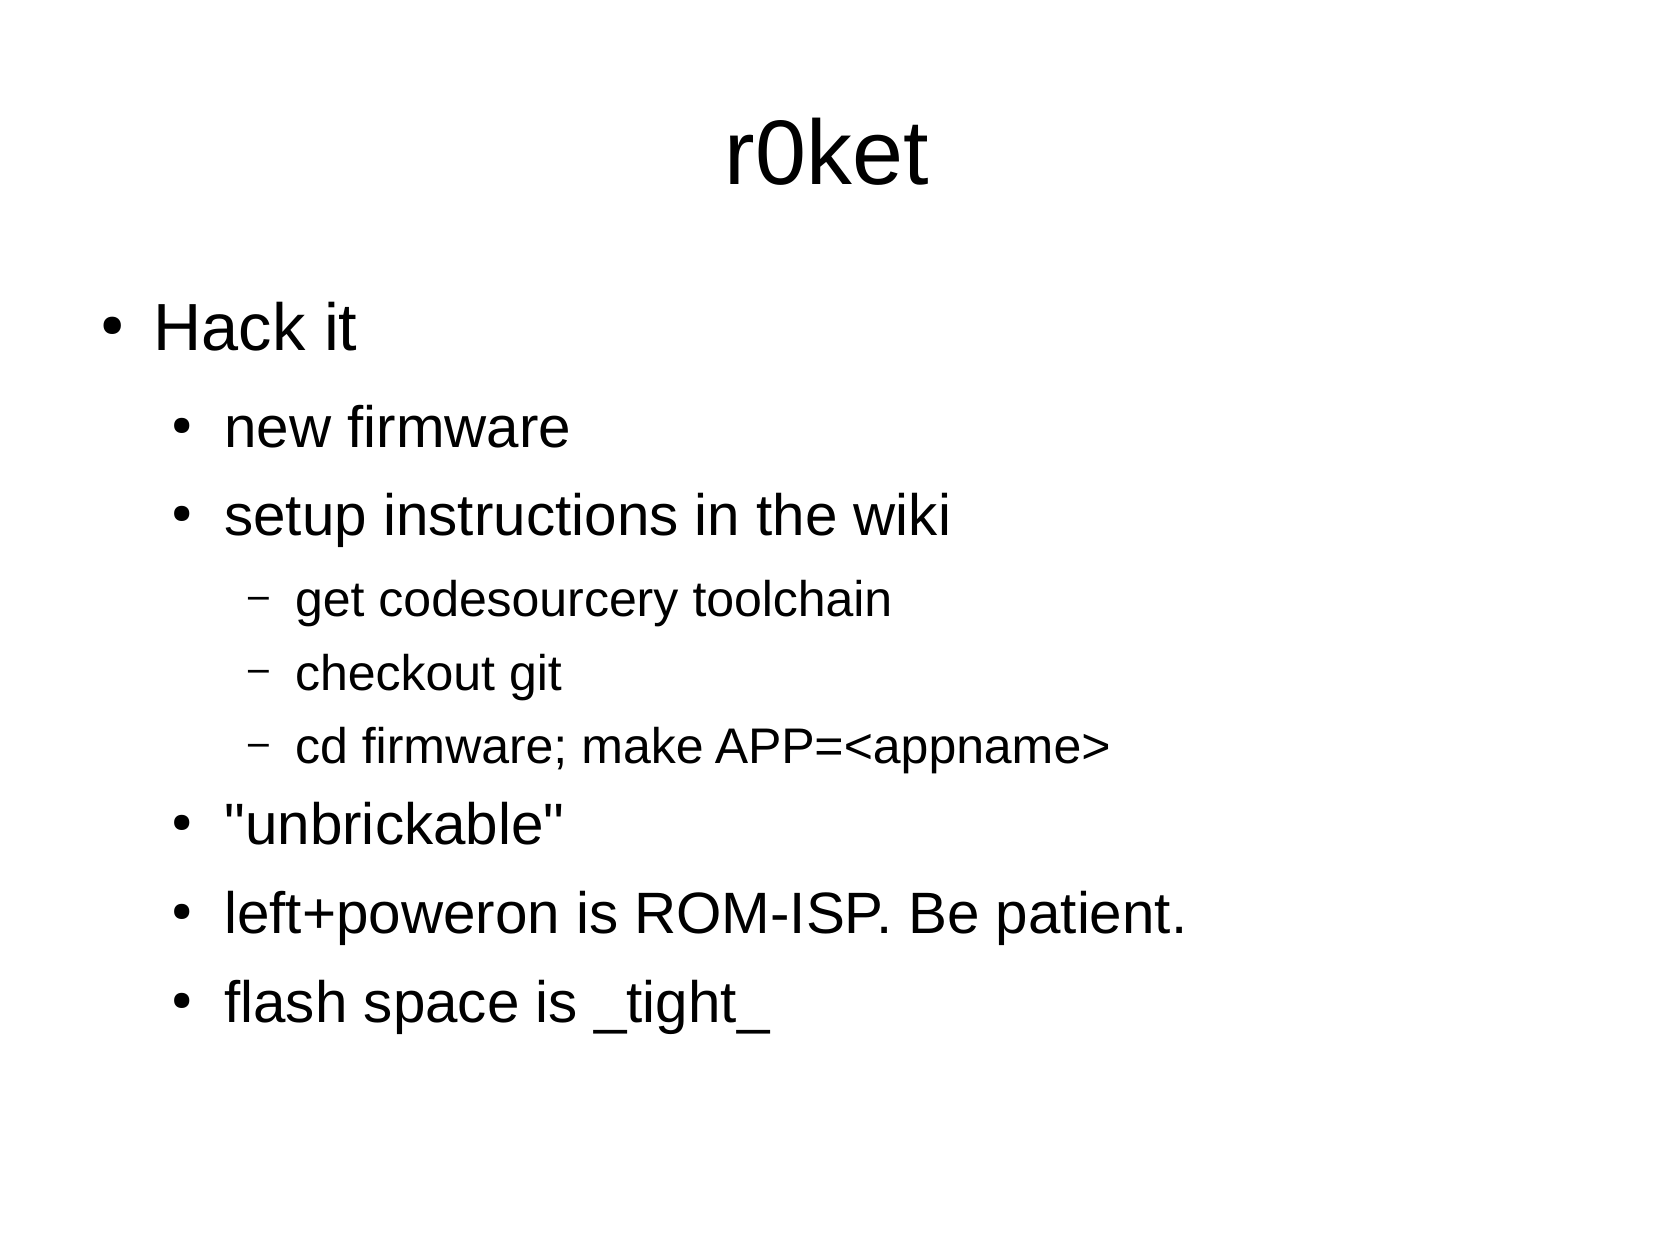

# r0ket
Hack it
new firmware
setup instructions in the wiki
get codesourcery toolchain
checkout git
cd firmware; make APP=<appname>
"unbrickable"
left+poweron is ROM-ISP. Be patient.
flash space is _tight_